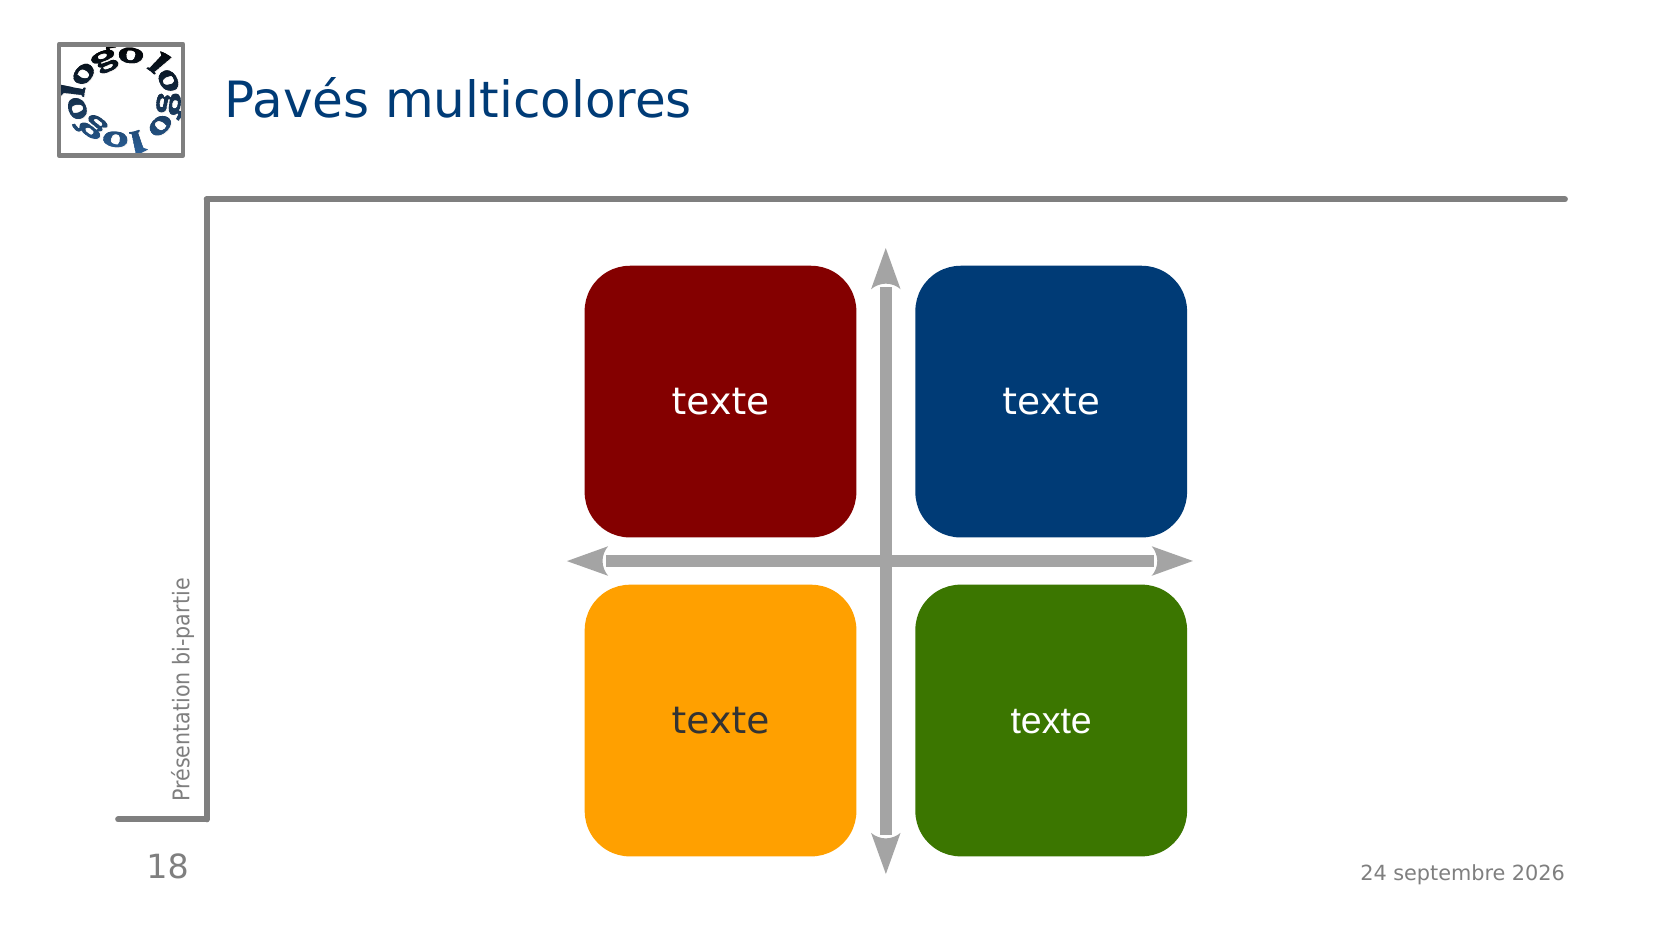

# Pavés multicolores
texte
texte
texte
texte
Présentation bi-partie